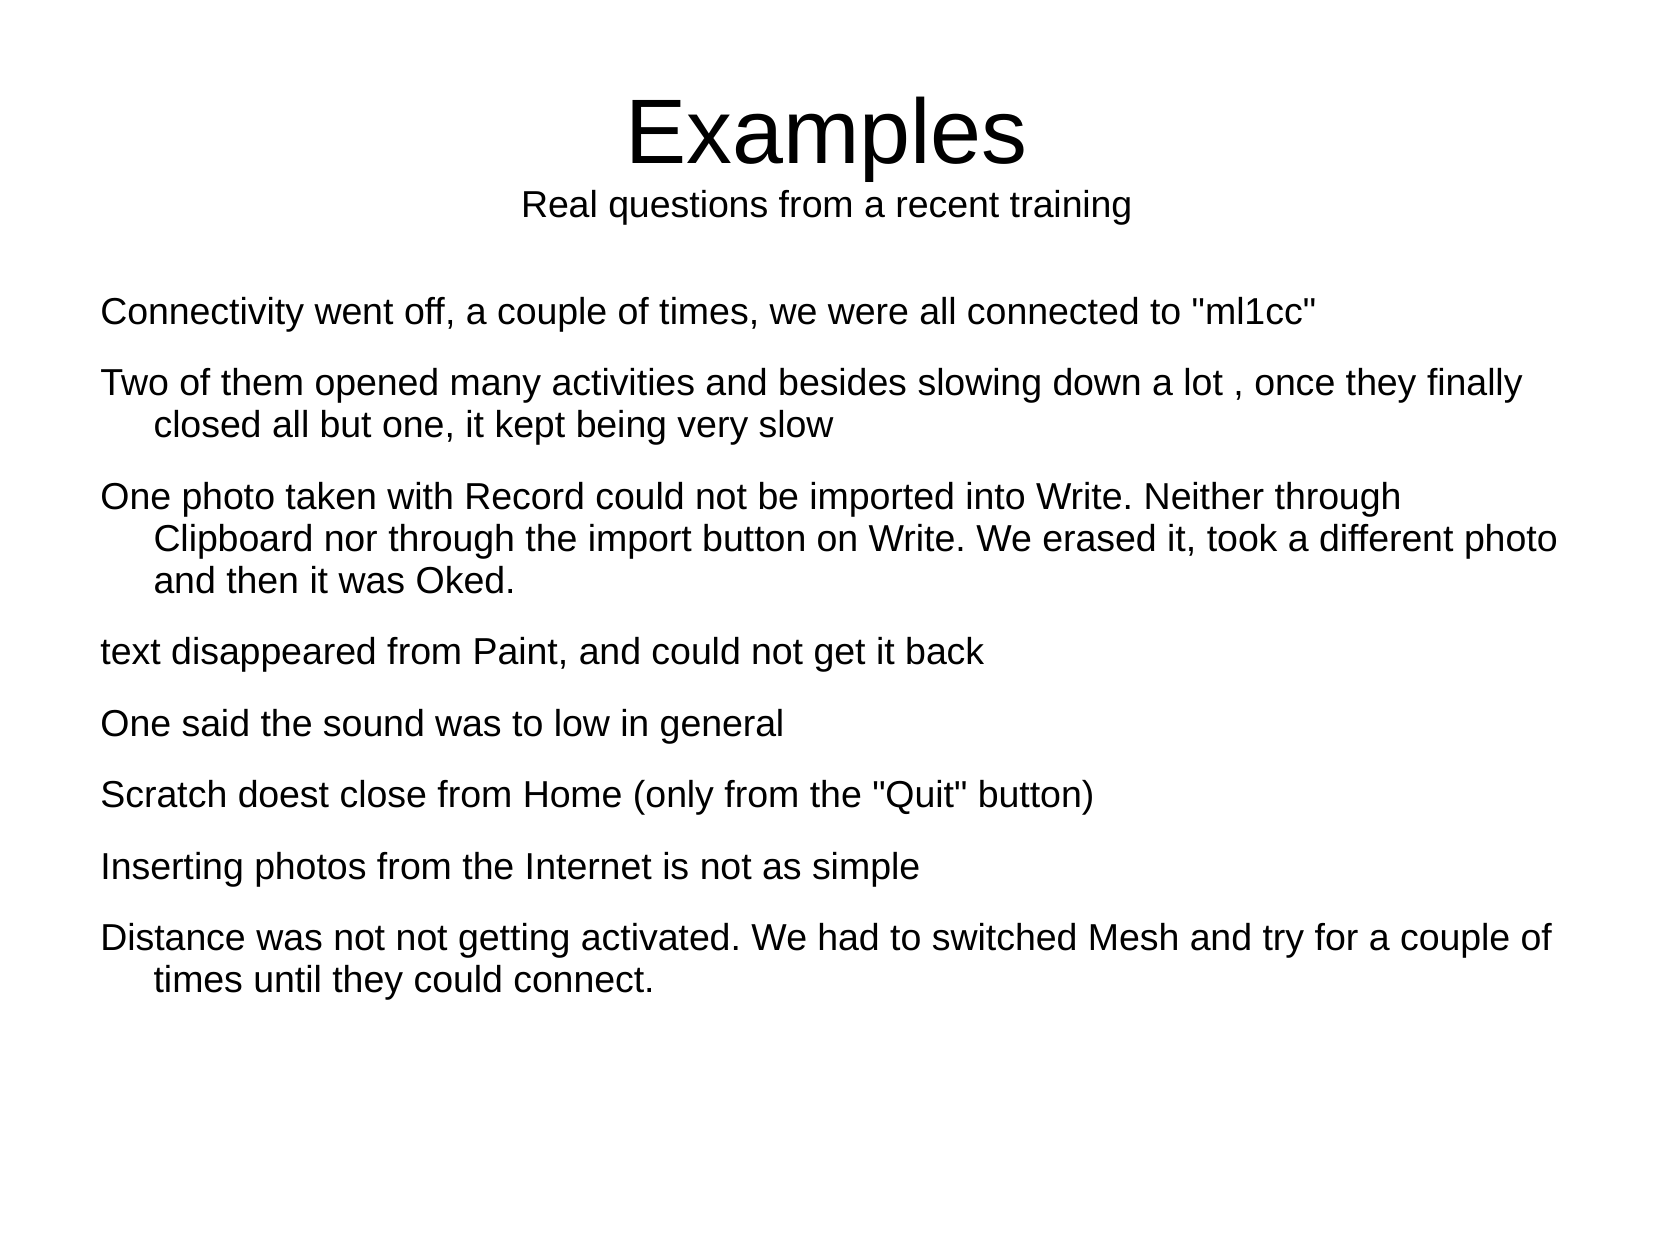

# Examples Real questions from a recent training
Connectivity went off, a couple of times, we were all connected to "ml1cc"
Two of them opened many activities and besides slowing down a lot , once they finally closed all but one, it kept being very slow
One photo taken with Record could not be imported into Write. Neither through Clipboard nor through the import button on Write. We erased it, took a different photo and then it was Oked.
text disappeared from Paint, and could not get it back
One said the sound was to low in general
Scratch doest close from Home (only from the "Quit" button)
Inserting photos from the Internet is not as simple
Distance was not not getting activated. We had to switched Mesh and try for a couple of times until they could connect.